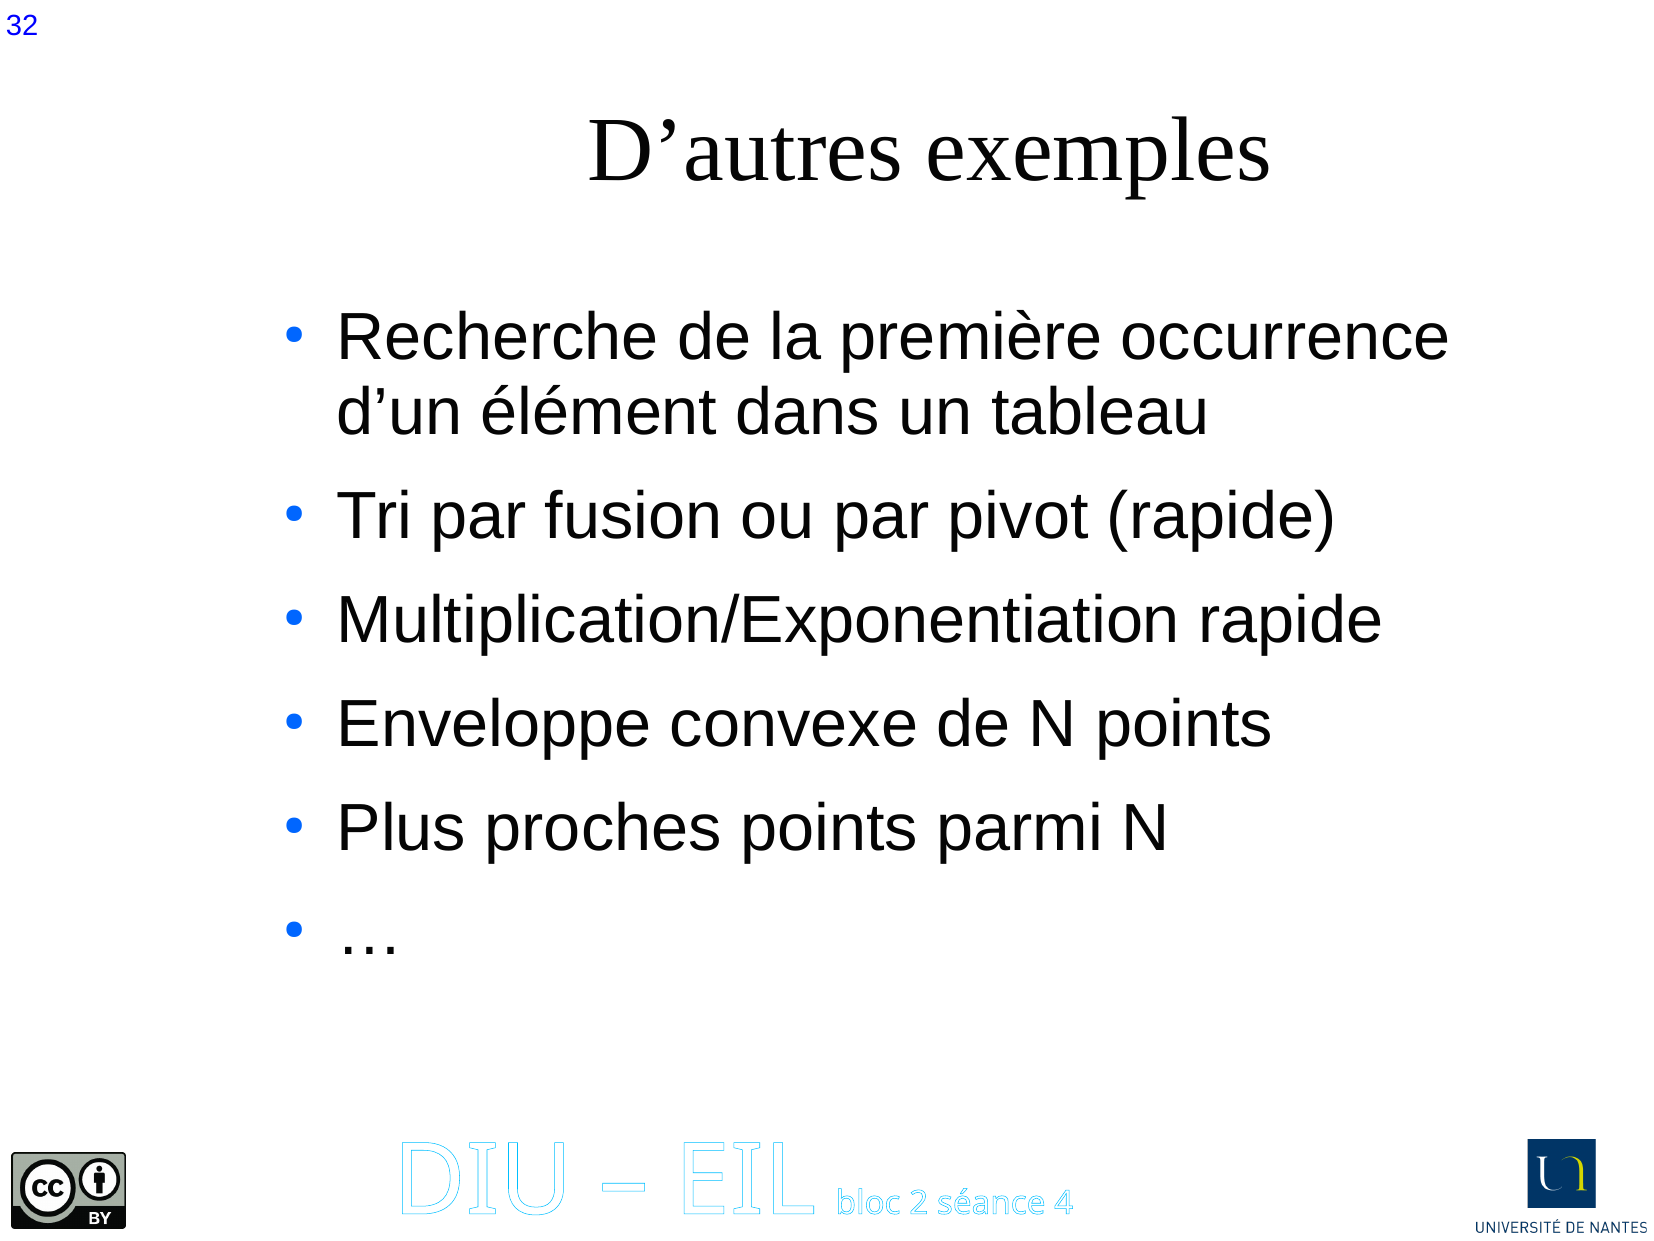

32
# D’autres exemples
Recherche de la première occurrence d’un élément dans un tableau
Tri par fusion ou par pivot (rapide)
Multiplication/Exponentiation rapide
Enveloppe convexe de N points
Plus proches points parmi N
…